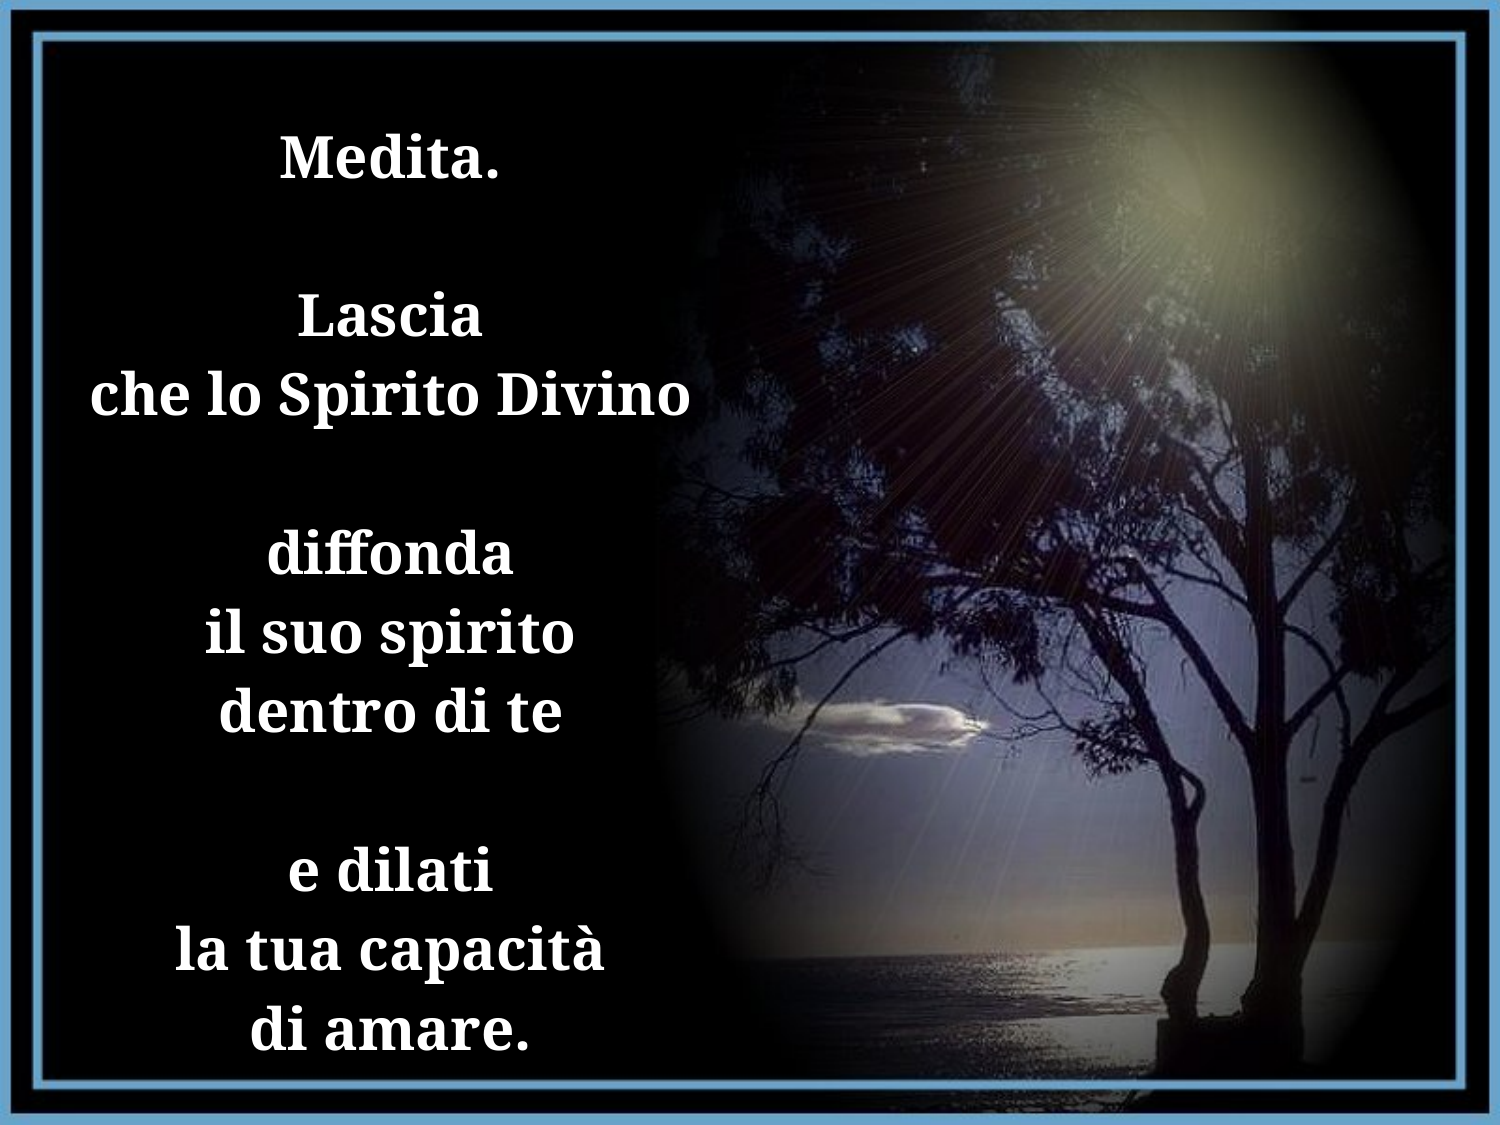

Medita.
Lascia
che lo Spirito Divino
diffonda
il suo spirito
dentro di te
e dilati
la tua capacità
di amare.